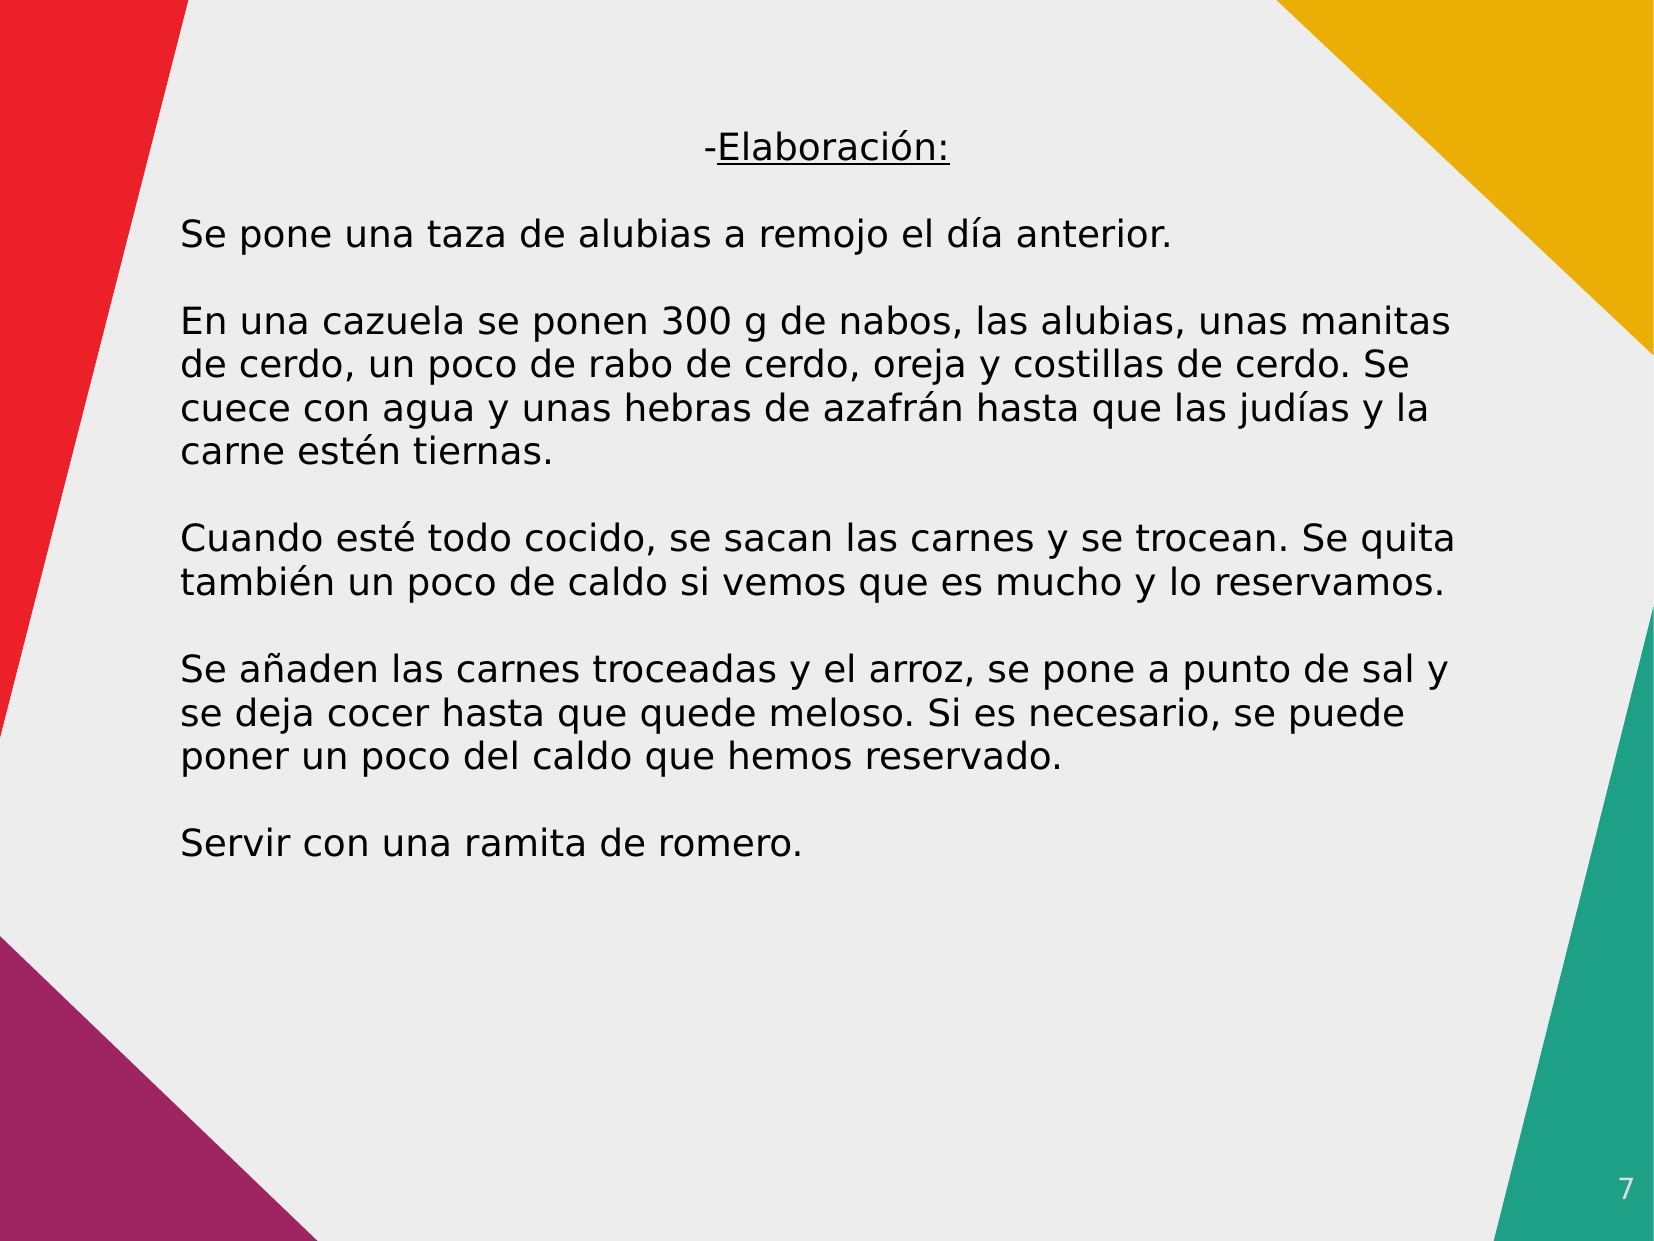

-Elaboración:
Se pone una taza de alubias a remojo el día anterior.
En una cazuela se ponen 300 g de nabos, las alubias, unas manitas de cerdo, un poco de rabo de cerdo, oreja y costillas de cerdo. Se cuece con agua y unas hebras de azafrán hasta que las judías y la carne estén tiernas.
Cuando esté todo cocido, se sacan las carnes y se trocean. Se quita también un poco de caldo si vemos que es mucho y lo reservamos.
Se añaden las carnes troceadas y el arroz, se pone a punto de sal y se deja cocer hasta que quede meloso. Si es necesario, se puede poner un poco del caldo que hemos reservado.
Servir con una ramita de romero.
7